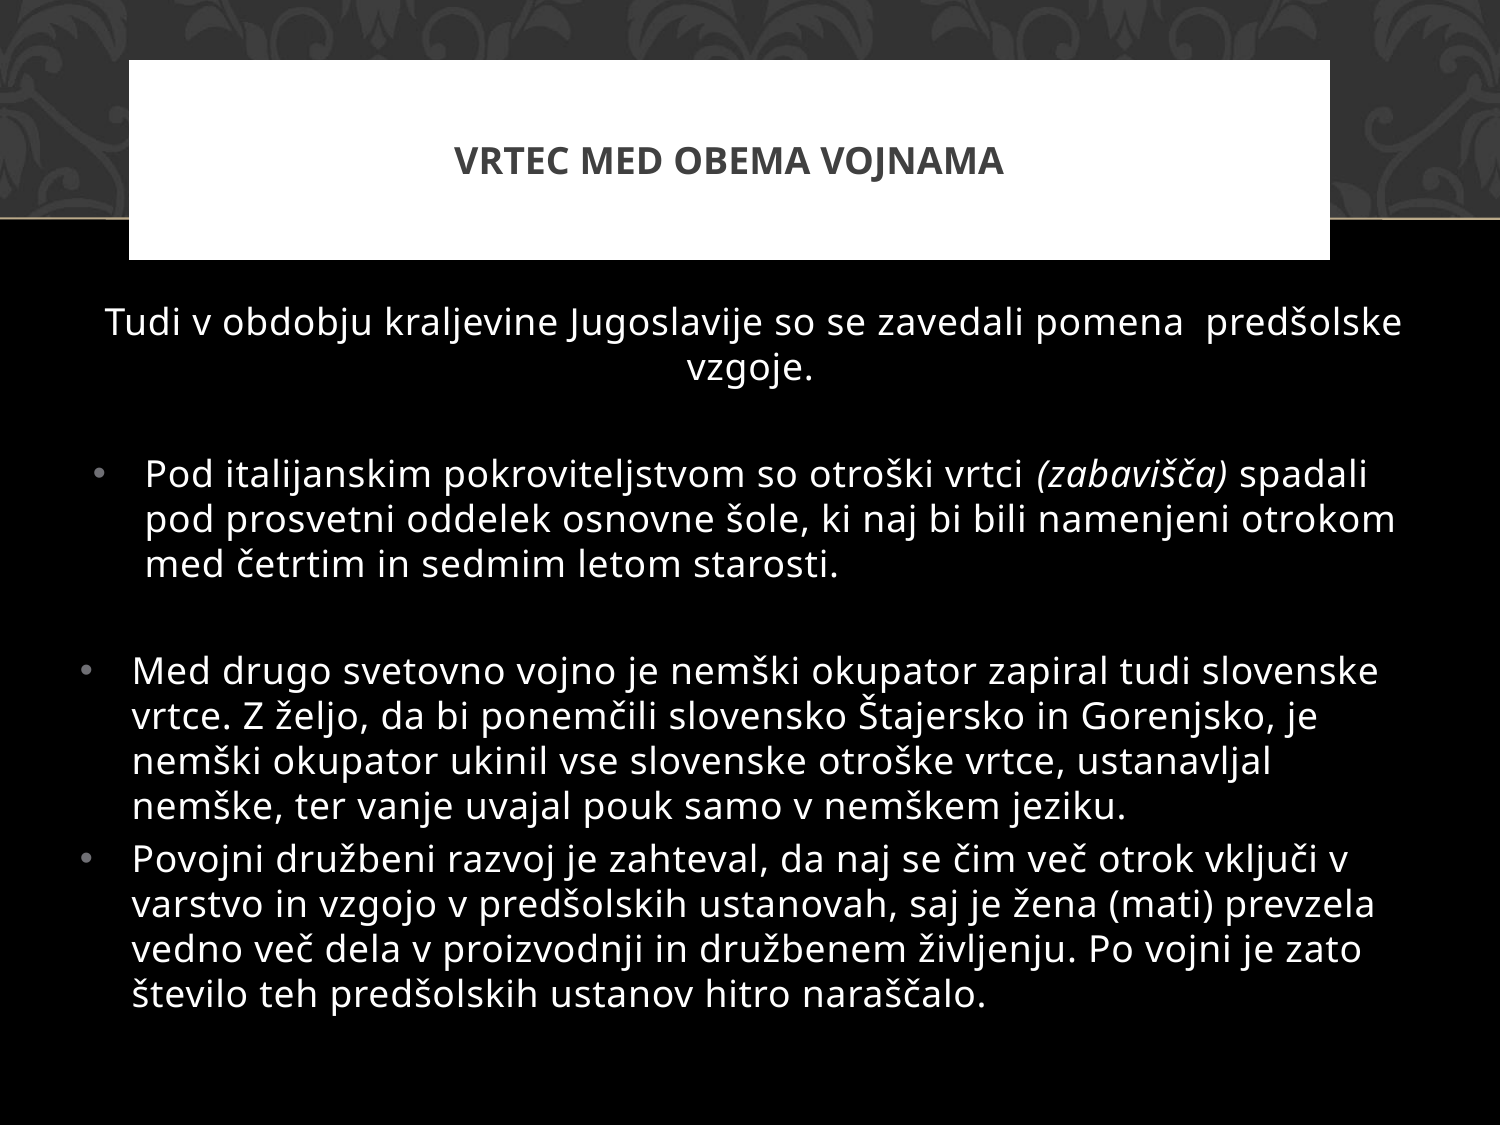

Vrtec med obema vojnama
# Tudi v obdobju kraljevine Jugoslavije so se zavedali pomena predšolske vzgoje.
Pod italijanskim pokroviteljstvom so otroški vrtci (zabavišča) spadali pod prosvetni oddelek osnovne šole, ki naj bi bili namenjeni otrokom med četrtim in sedmim letom starosti.
Med drugo svetovno vojno je nemški okupator zapiral tudi slovenske vrtce. Z željo, da bi ponemčili slovensko Štajersko in Gorenjsko, je nemški okupator ukinil vse slovenske otroške vrtce, ustanavljal nemške, ter vanje uvajal pouk samo v nemškem jeziku.
Povojni družbeni razvoj je zahteval, da naj se čim več otrok vključi v varstvo in vzgojo v predšolskih ustanovah, saj je žena (mati) prevzela vedno več dela v proizvodnji in družbenem življenju. Po vojni je zato število teh predšolskih ustanov hitro naraščalo.